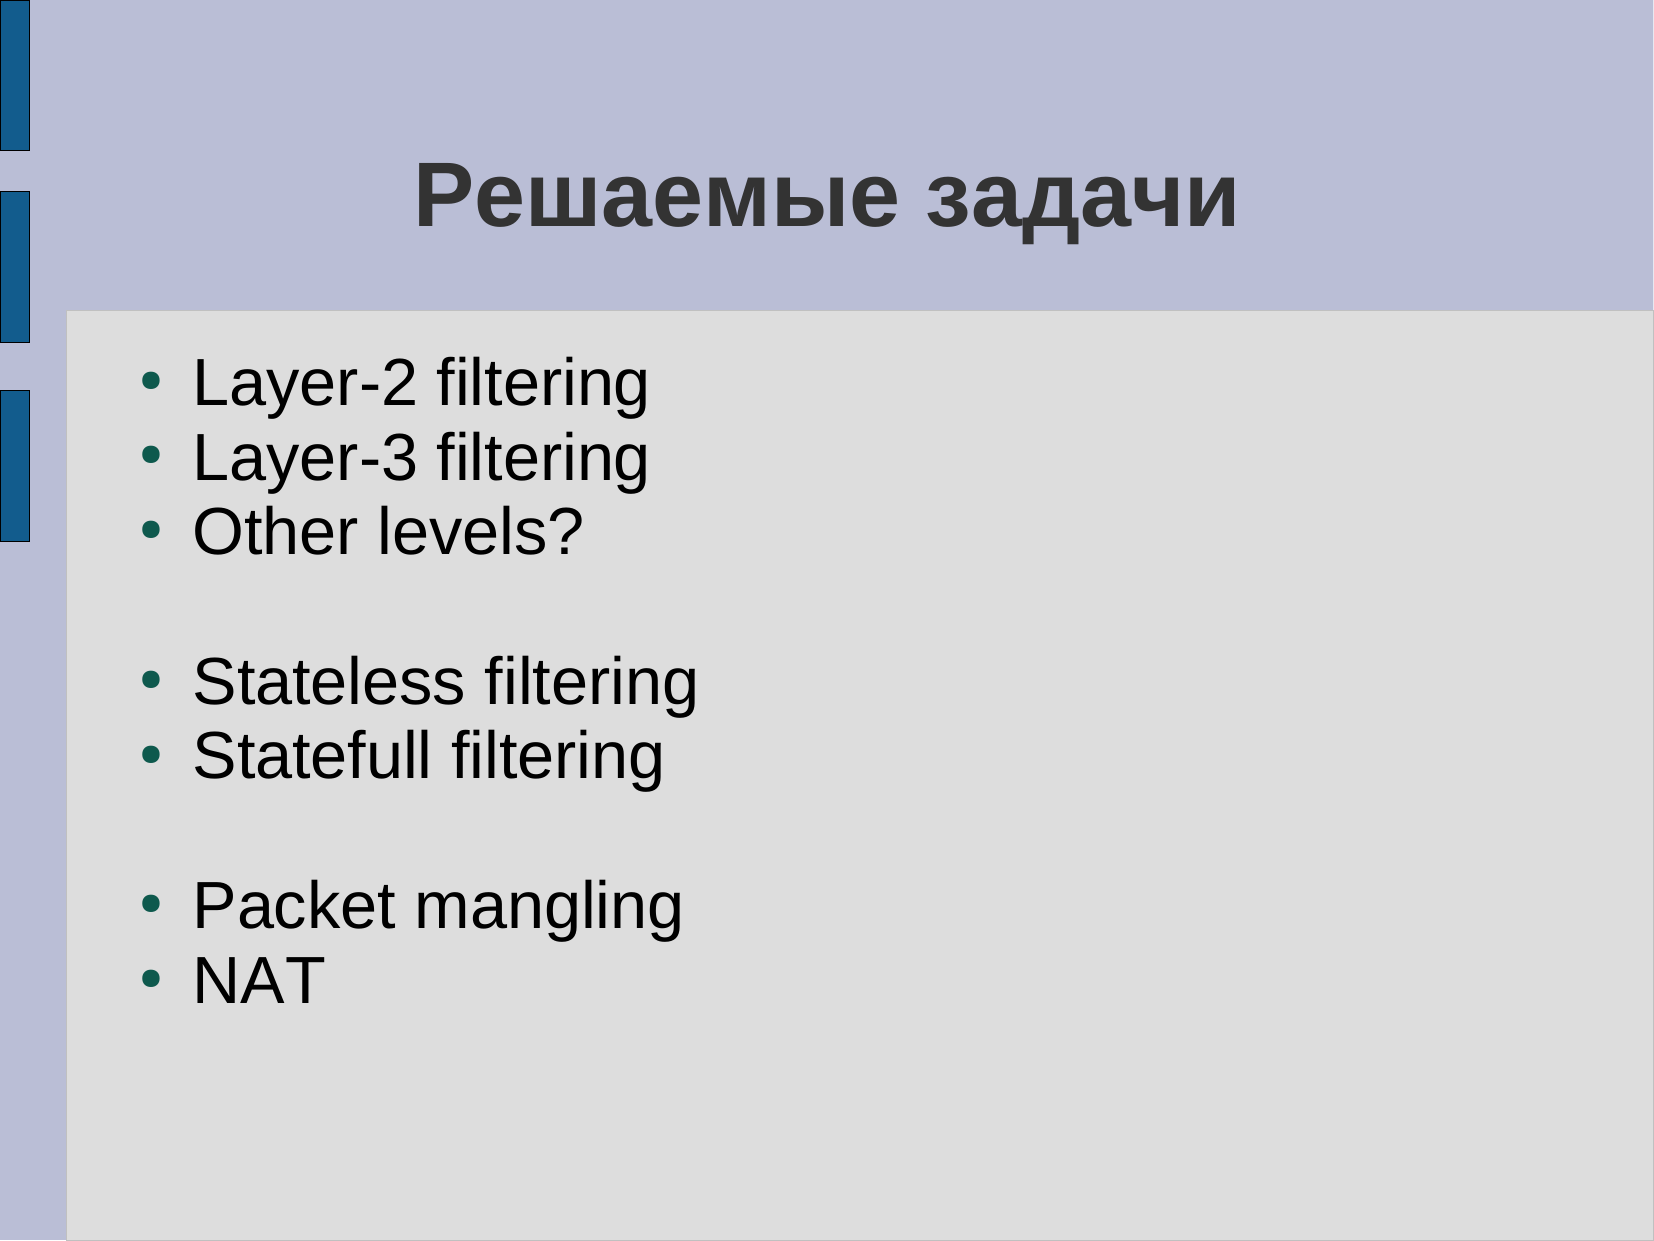

# Решаемые задачи
Layer-2 filtering
Layer-3 filtering
Other levels?
Stateless filtering
Statefull filtering
Packet mangling
NAT